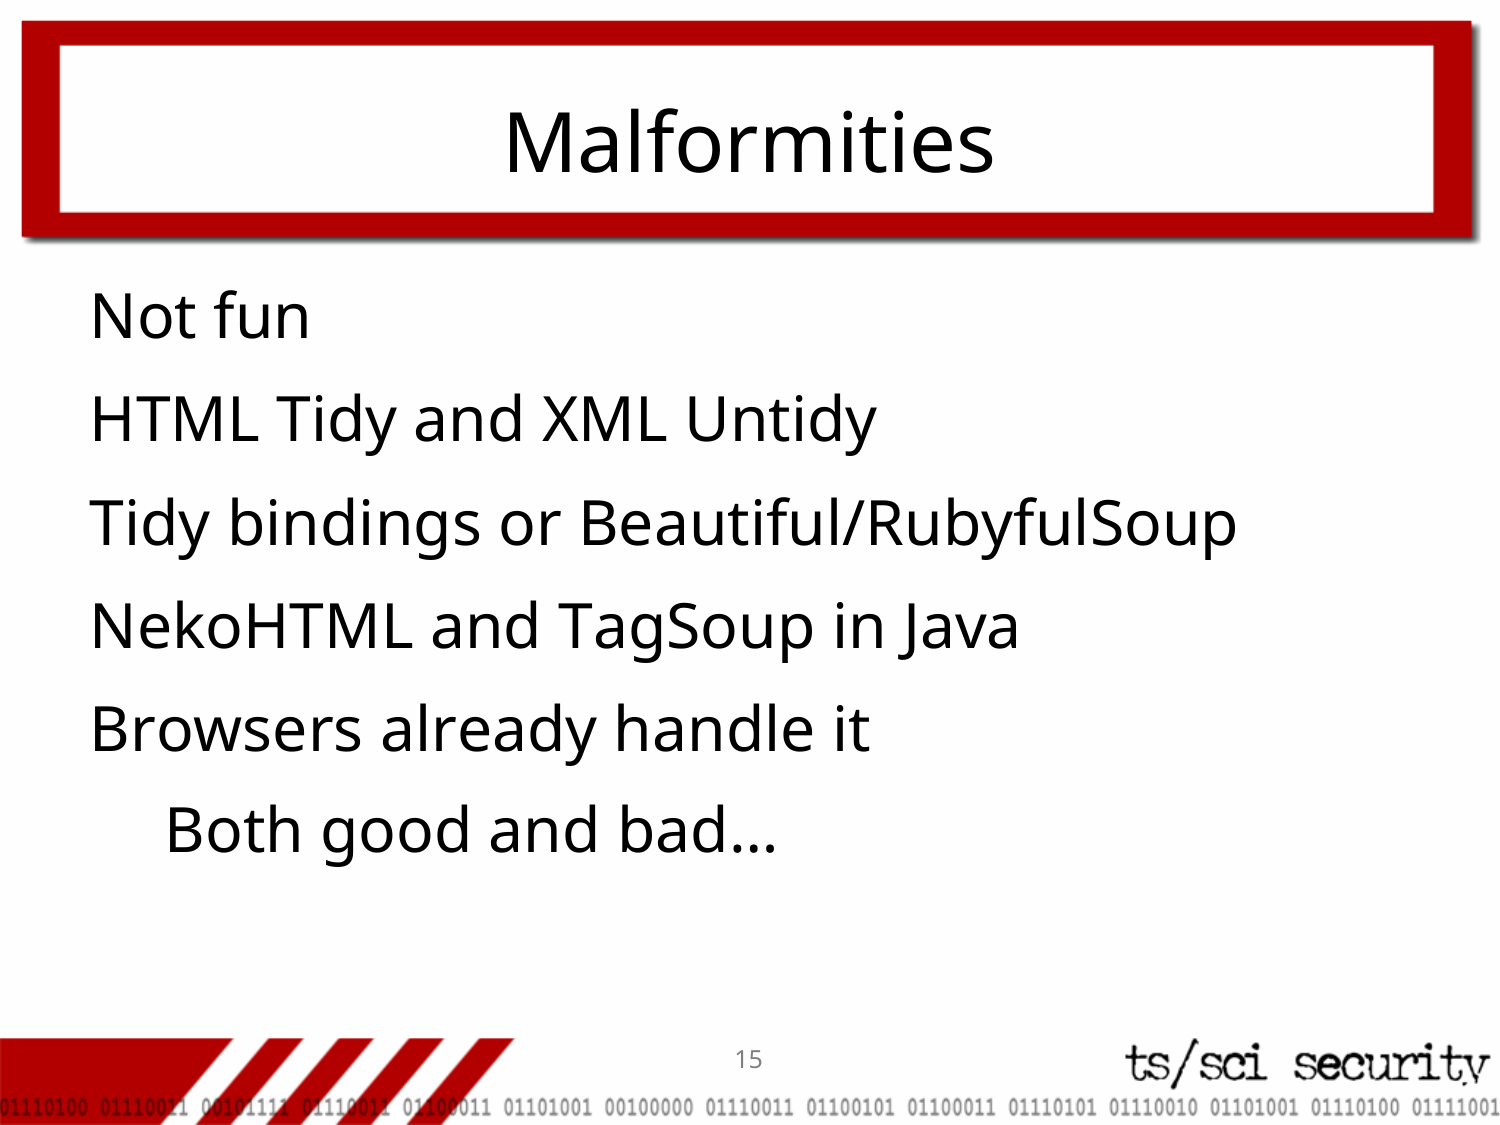

# Malformities
Not fun
HTML Tidy and XML Untidy
Tidy bindings or Beautiful/RubyfulSoup
NekoHTML and TagSoup in Java
Browsers already handle it
Both good and bad…
15